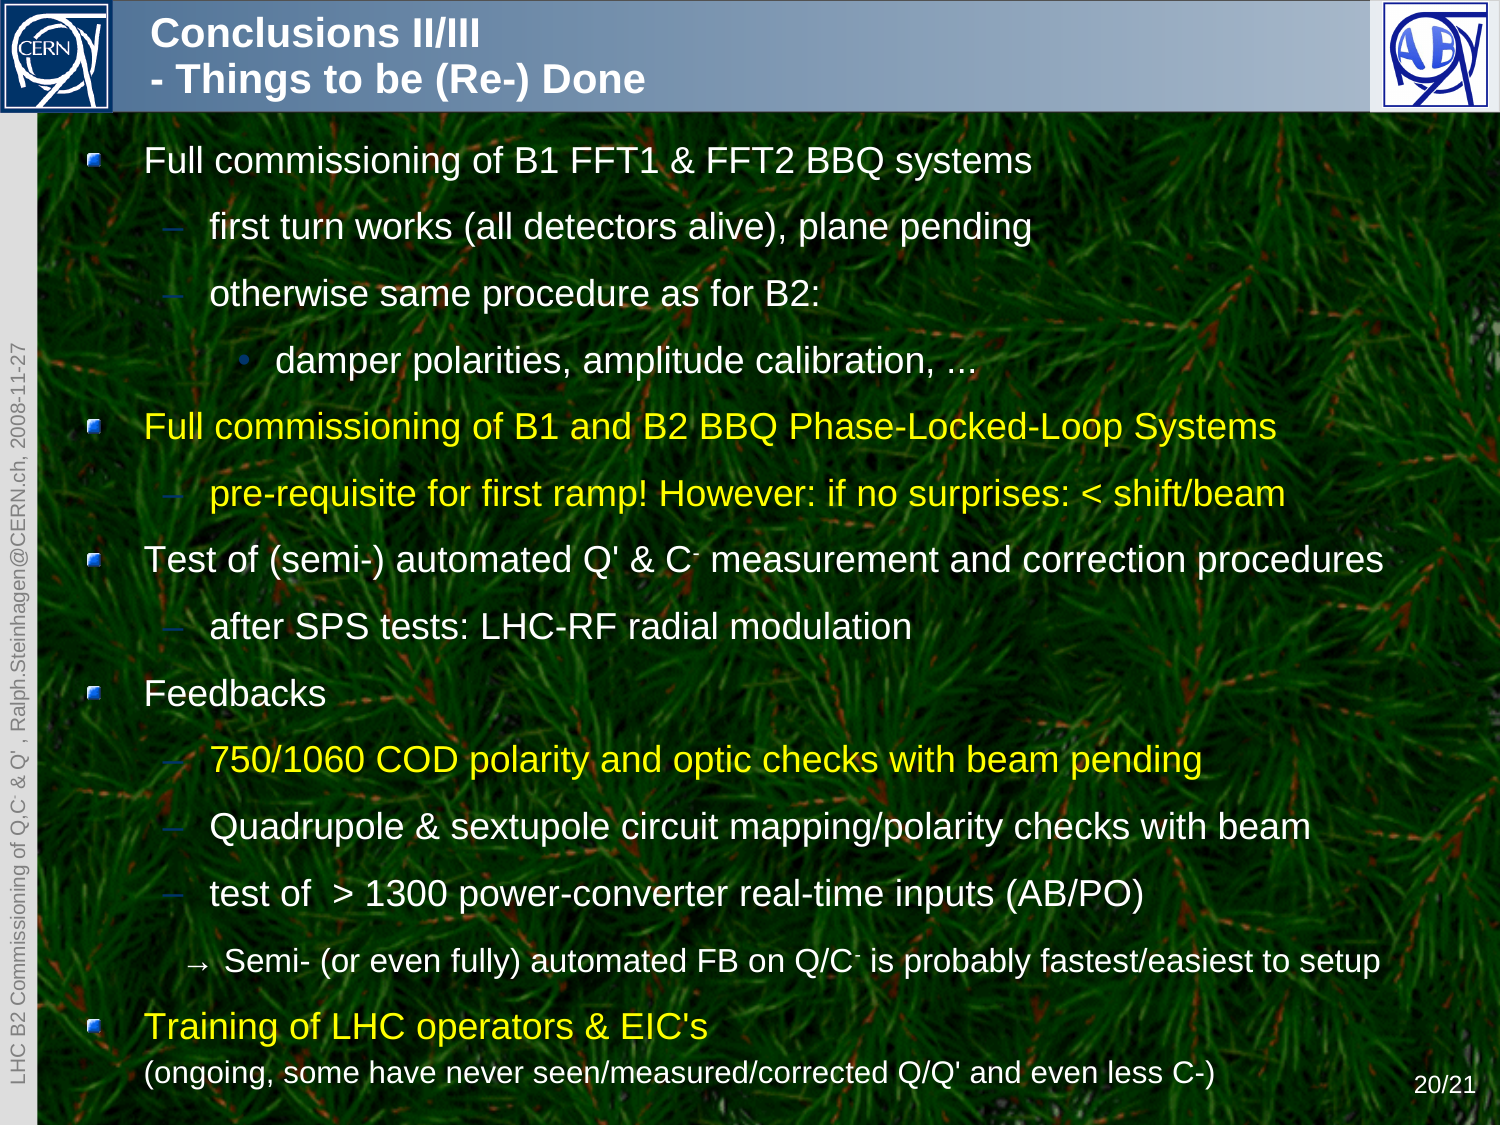

# Conclusions II/III - Things to be (Re-) Done
Full commissioning of B1 FFT1 & FFT2 BBQ systems
first turn works (all detectors alive), plane pending
otherwise same procedure as for B2:
damper polarities, amplitude calibration, ...
Full commissioning of B1 and B2 BBQ Phase-Locked-Loop Systems
pre-requisite for first ramp! However: if no surprises: < shift/beam
Test of (semi-) automated Q' & C- measurement and correction procedures
after SPS tests: LHC-RF radial modulation
Feedbacks
750/1060 COD polarity and optic checks with beam pending
Quadrupole & sextupole circuit mapping/polarity checks with beam
test of > 1300 power-converter real-time inputs (AB/PO)
 	→ Semi- (or even fully) automated FB on Q/C- is probably fastest/easiest to setup
Training of LHC operators & EIC's 					 (ongoing, some have never seen/measured/corrected Q/Q' and even less C-)